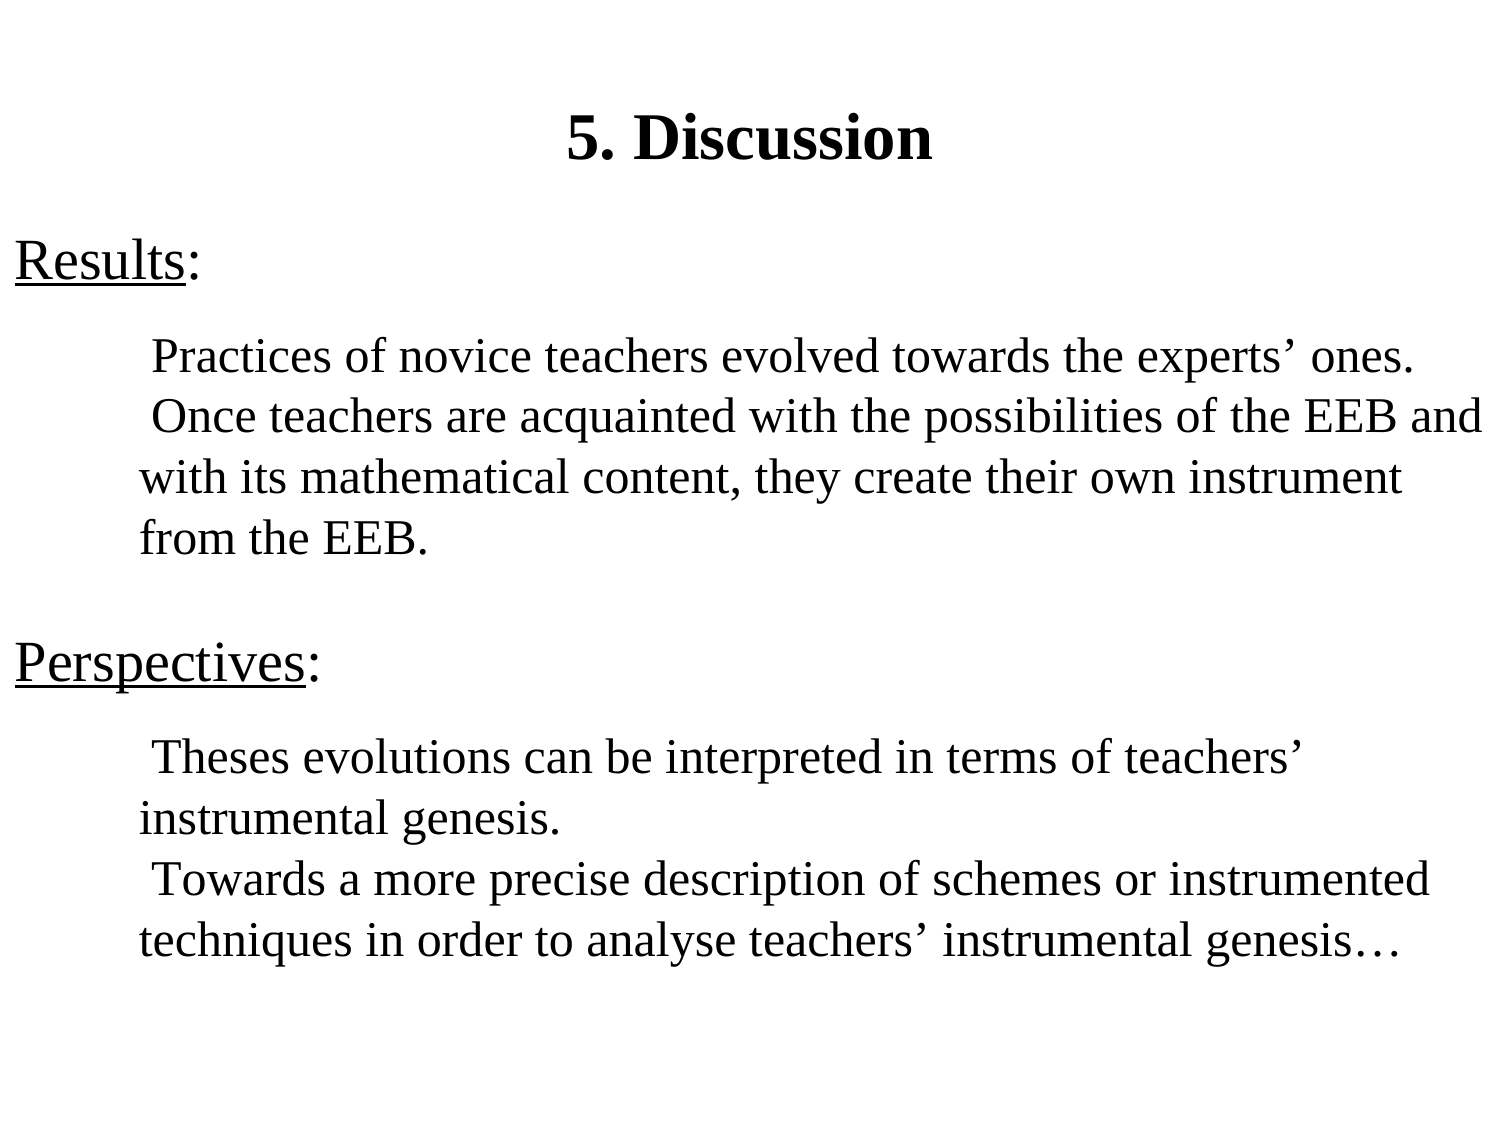

# 5. Discussion
Results:
 Practices of novice teachers evolved towards the experts’ ones.
 Once teachers are acquainted with the possibilities of the EEB and with its mathematical content, they create their own instrument from the EEB.
Perspectives:
 Theses evolutions can be interpreted in terms of teachers’ instrumental genesis.
 Towards a more precise description of schemes or instrumented techniques in order to analyse teachers’ instrumental genesis…